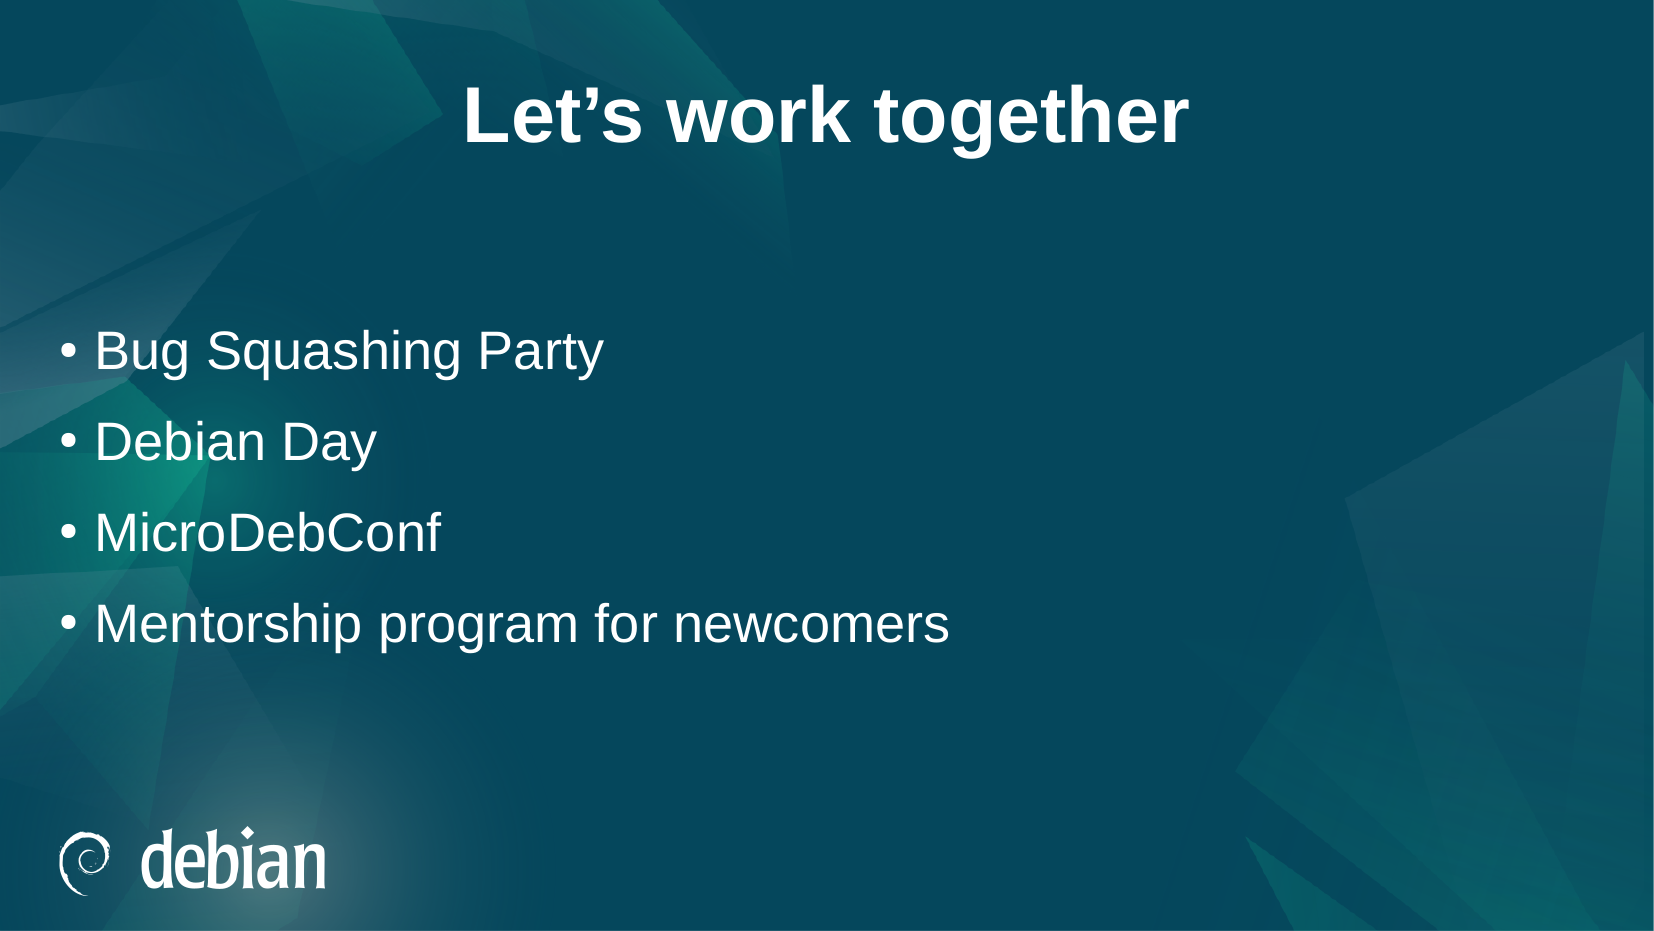

# Let’s work together
Bug Squashing Party
Debian Day
MicroDebConf
Mentorship program for newcomers